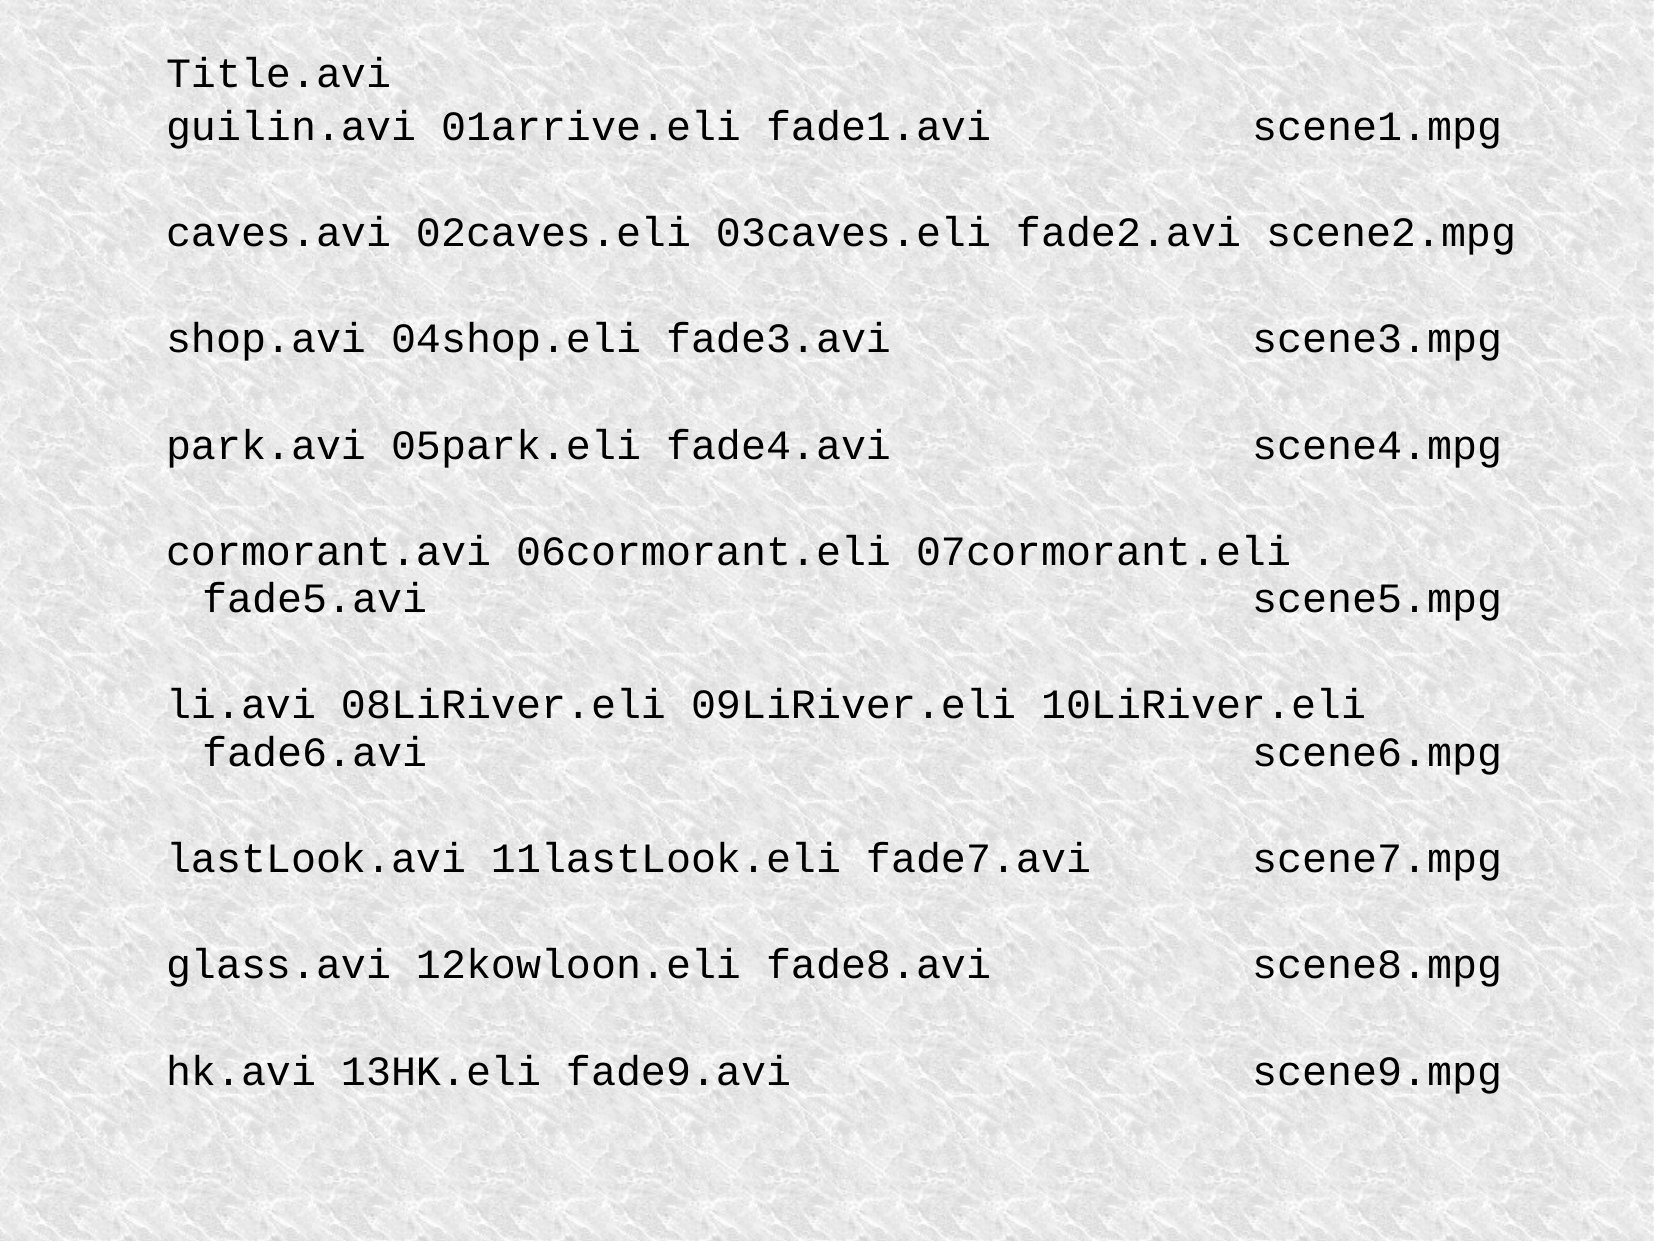

# Title.avi
guilin.avi 01arrive.eli fade1.avi 	 	scene1.mpg
caves.avi 02caves.eli 03caves.eli fade2.avi scene2.mpg
shop.avi 04shop.eli fade3.avi					scene3.mpg
park.avi 05park.eli fade4.avi					scene4.mpg
cormorant.avi 06cormorant.eli 07cormorant.eli fade5.avi											scene5.mpg
li.avi 08LiRiver.eli 09LiRiver.eli 10LiRiver.eli fade6.avi											scene6.mpg
lastLook.avi 11lastLook.eli fade7.avi			scene7.mpg
glass.avi 12kowloon.eli fade8.avi				scene8.mpg
hk.avi 13HK.eli fade9.avi							scene9.mpg